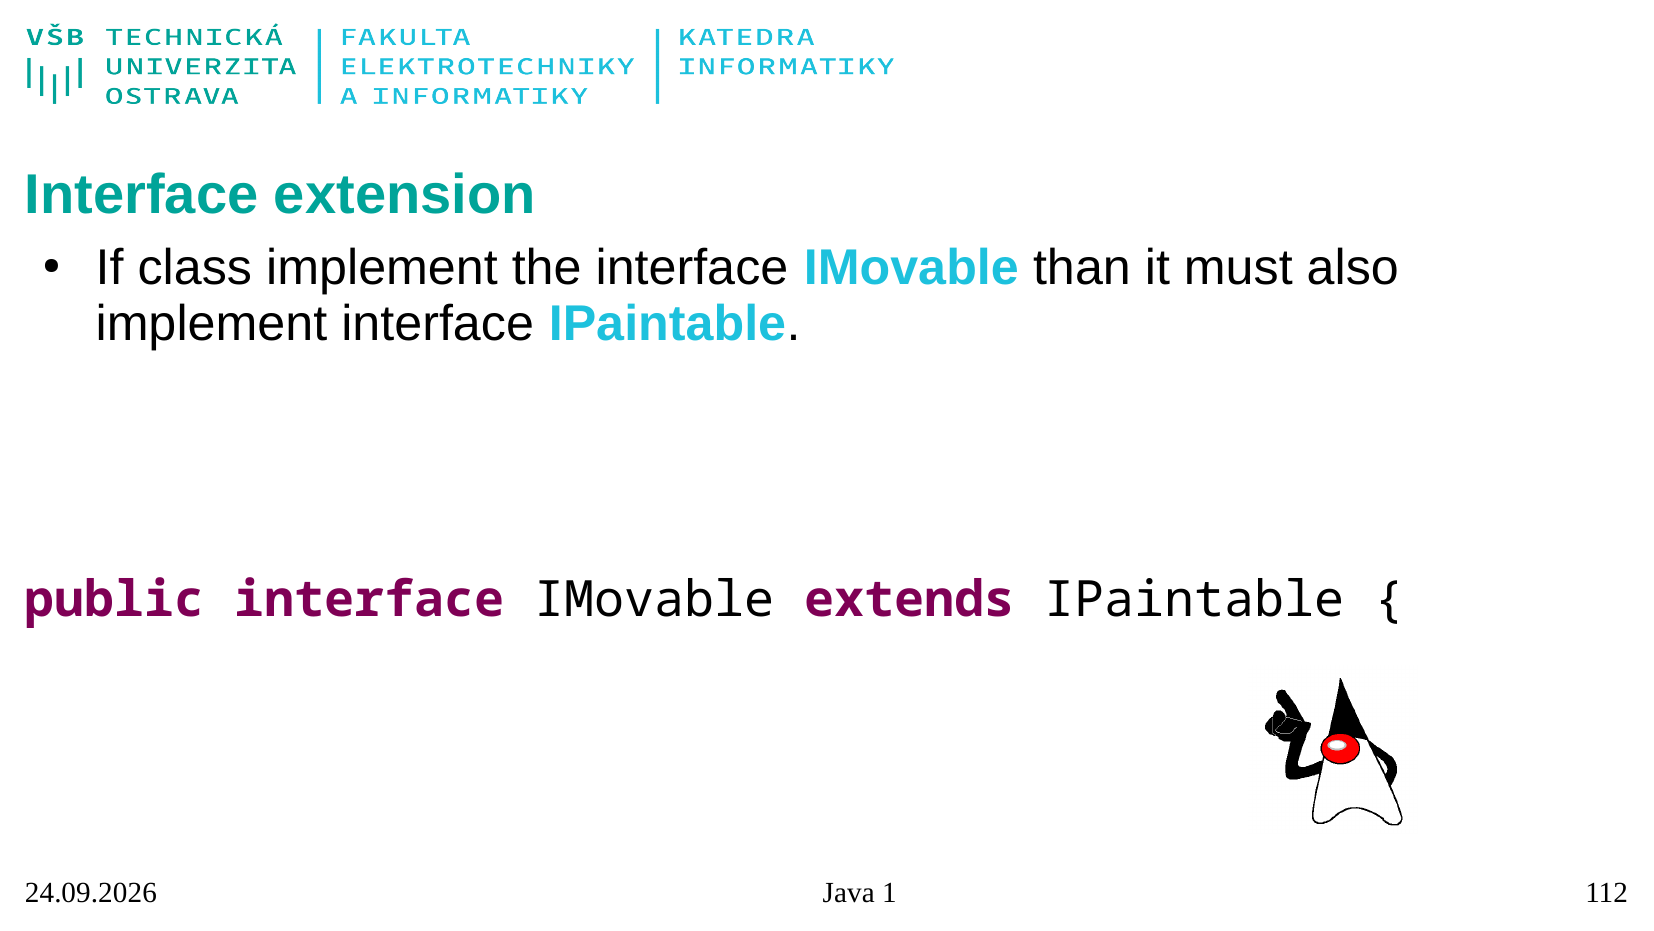

# Interface extension
If class implement the interface IMovable than it must also implement interface IPaintable.
public interface IMovable extends IPaintable {
Java 1
112